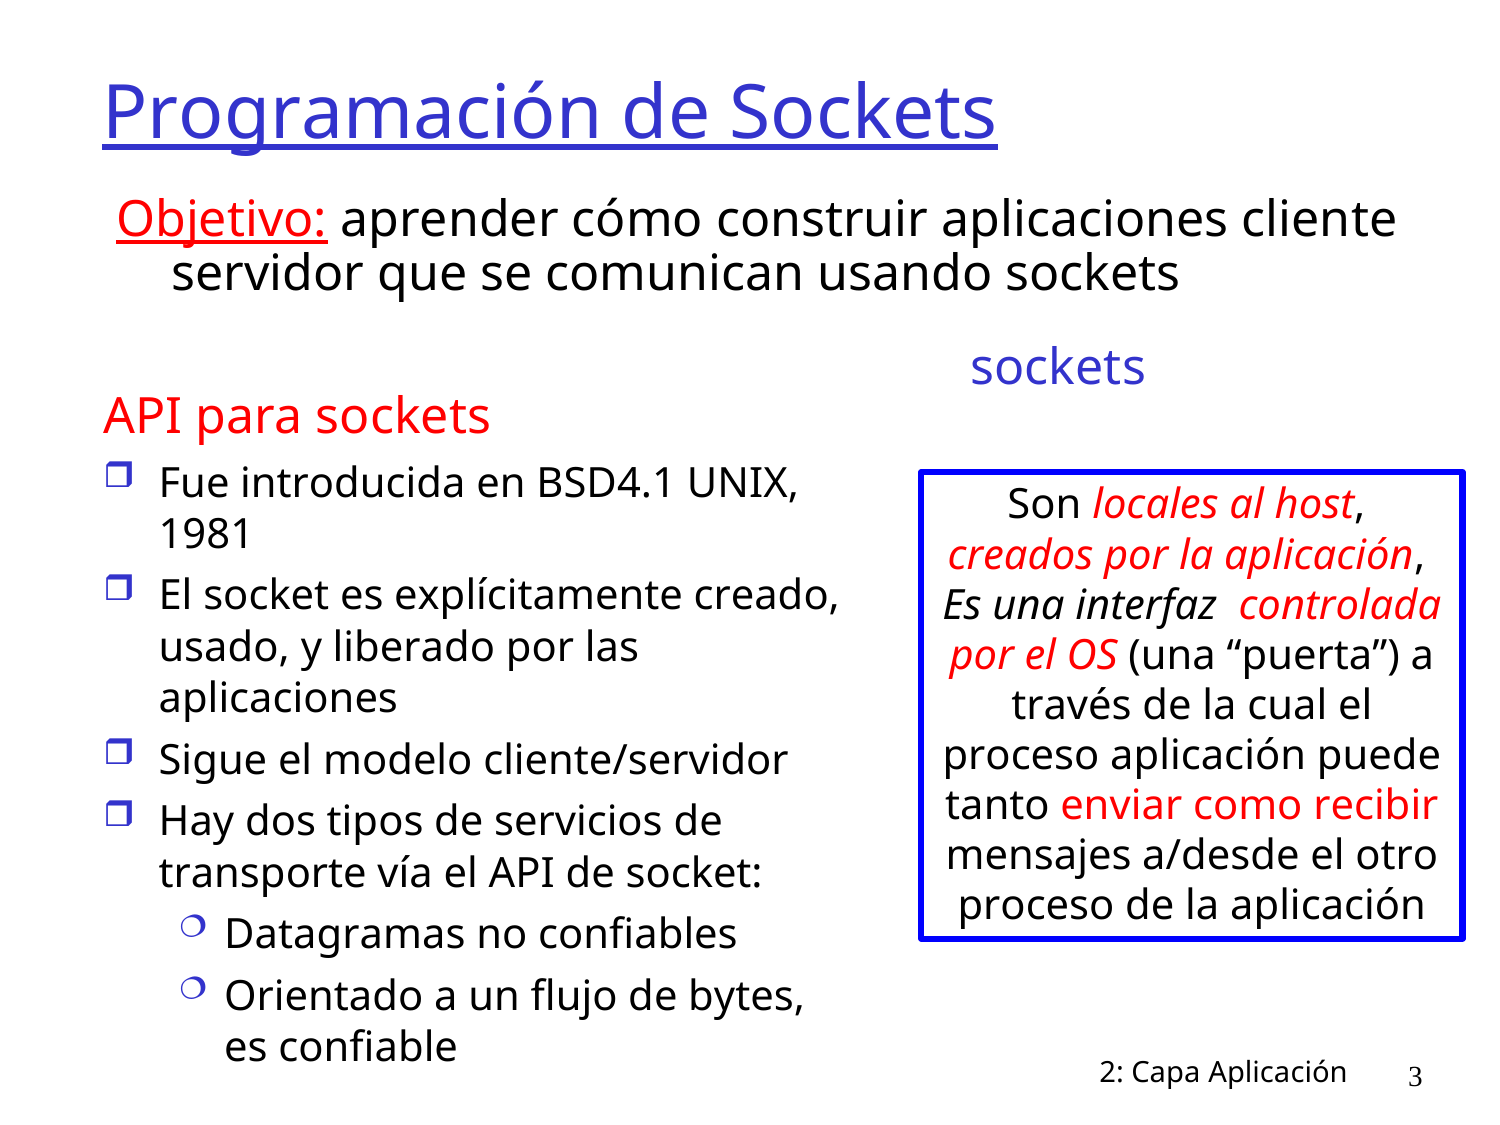

# Programación de Sockets
Objetivo: aprender cómo construir aplicaciones cliente servidor que se comunican usando sockets
sockets
API para sockets
Fue introducida en BSD4.1 UNIX, 1981
El socket es explícitamente creado, usado, y liberado por las aplicaciones
Sigue el modelo cliente/servidor
Hay dos tipos de servicios de transporte vía el API de socket:
Datagramas no confiables
Orientado a un flujo de bytes, es confiable
Son locales al host,
creados por la aplicación,
Es una interfaz controlada por el OS (una “puerta”) a través de la cual el proceso aplicación puede tanto enviar como recibir mensajes a/desde el otro proceso de la aplicación